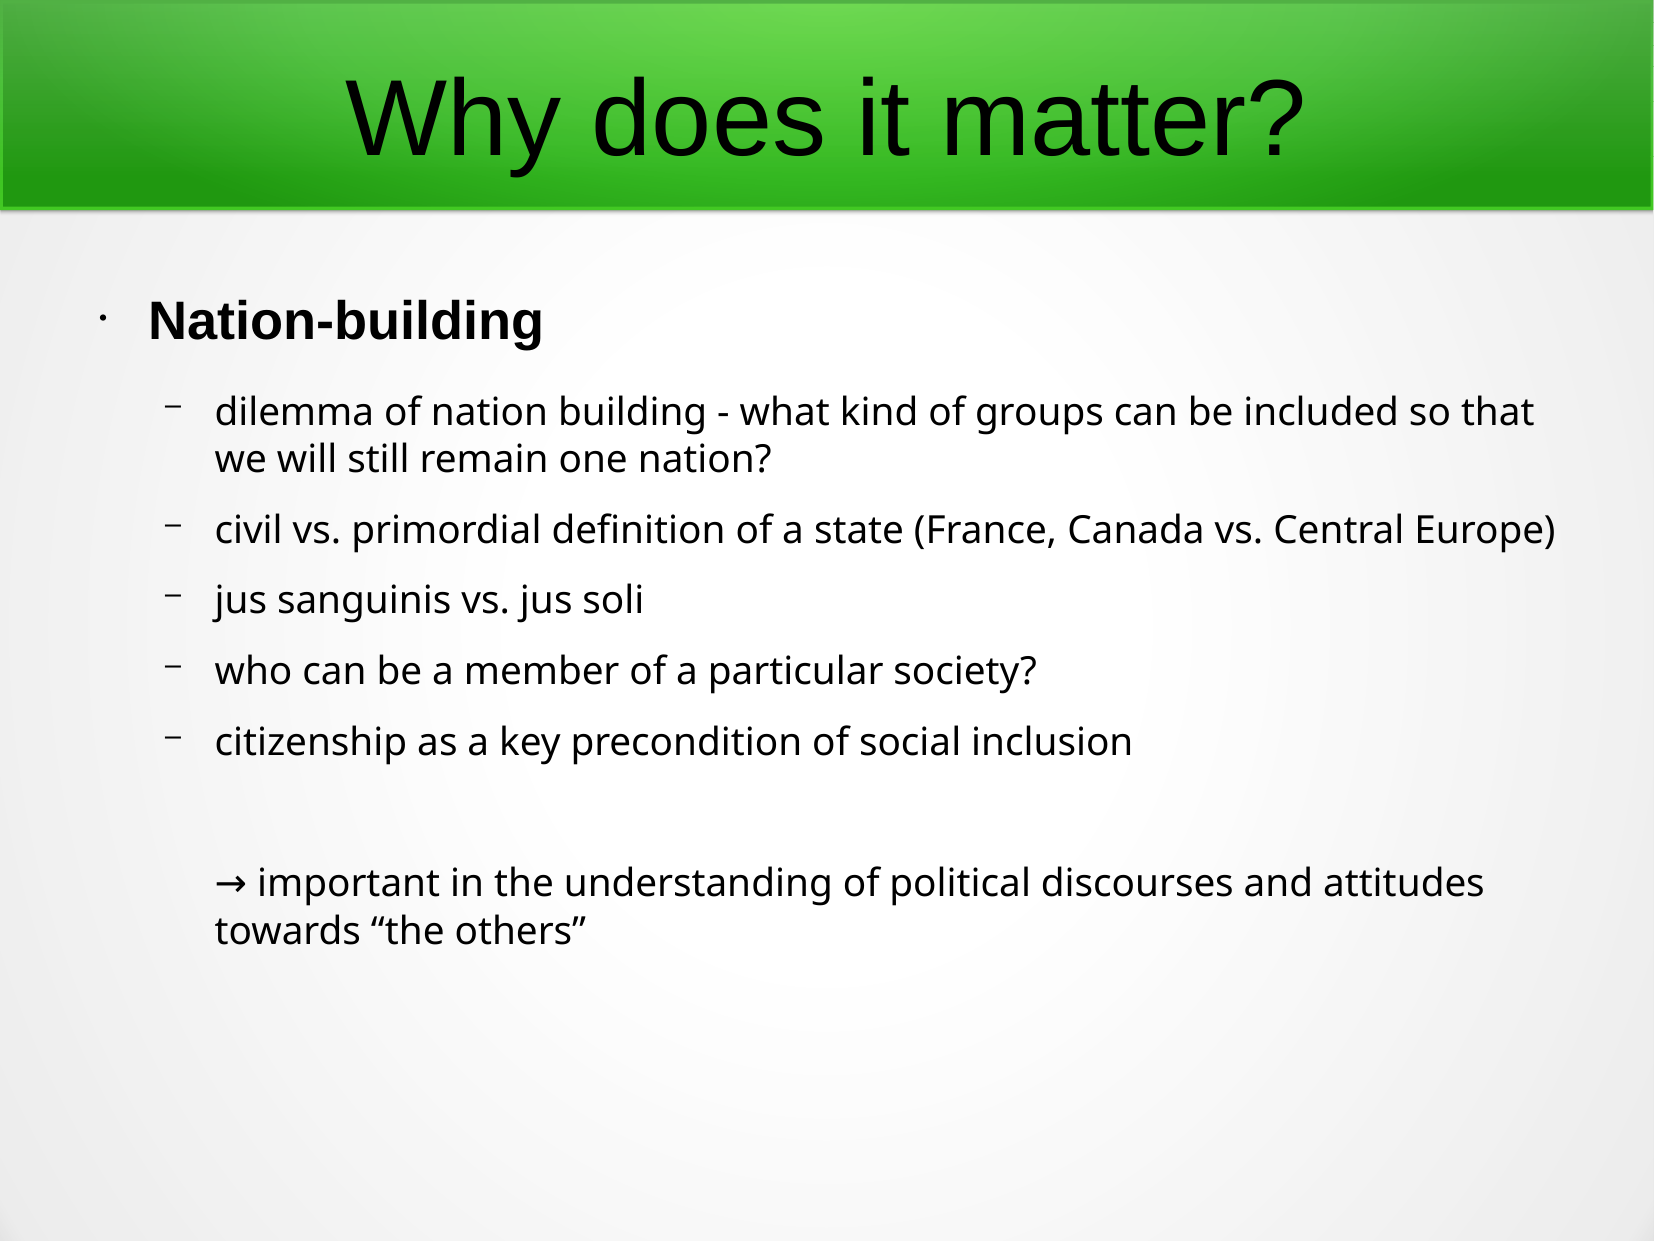

# Why does it matter?
Nation-building
dilemma of nation building - what kind of groups can be included so that we will still remain one nation?
civil vs. primordial definition of a state (France, Canada vs. Central Europe)
jus sanguinis vs. jus soli
who can be a member of a particular society?
citizenship as a key precondition of social inclusion
→ important in the understanding of political discourses and attitudes towards “the others”